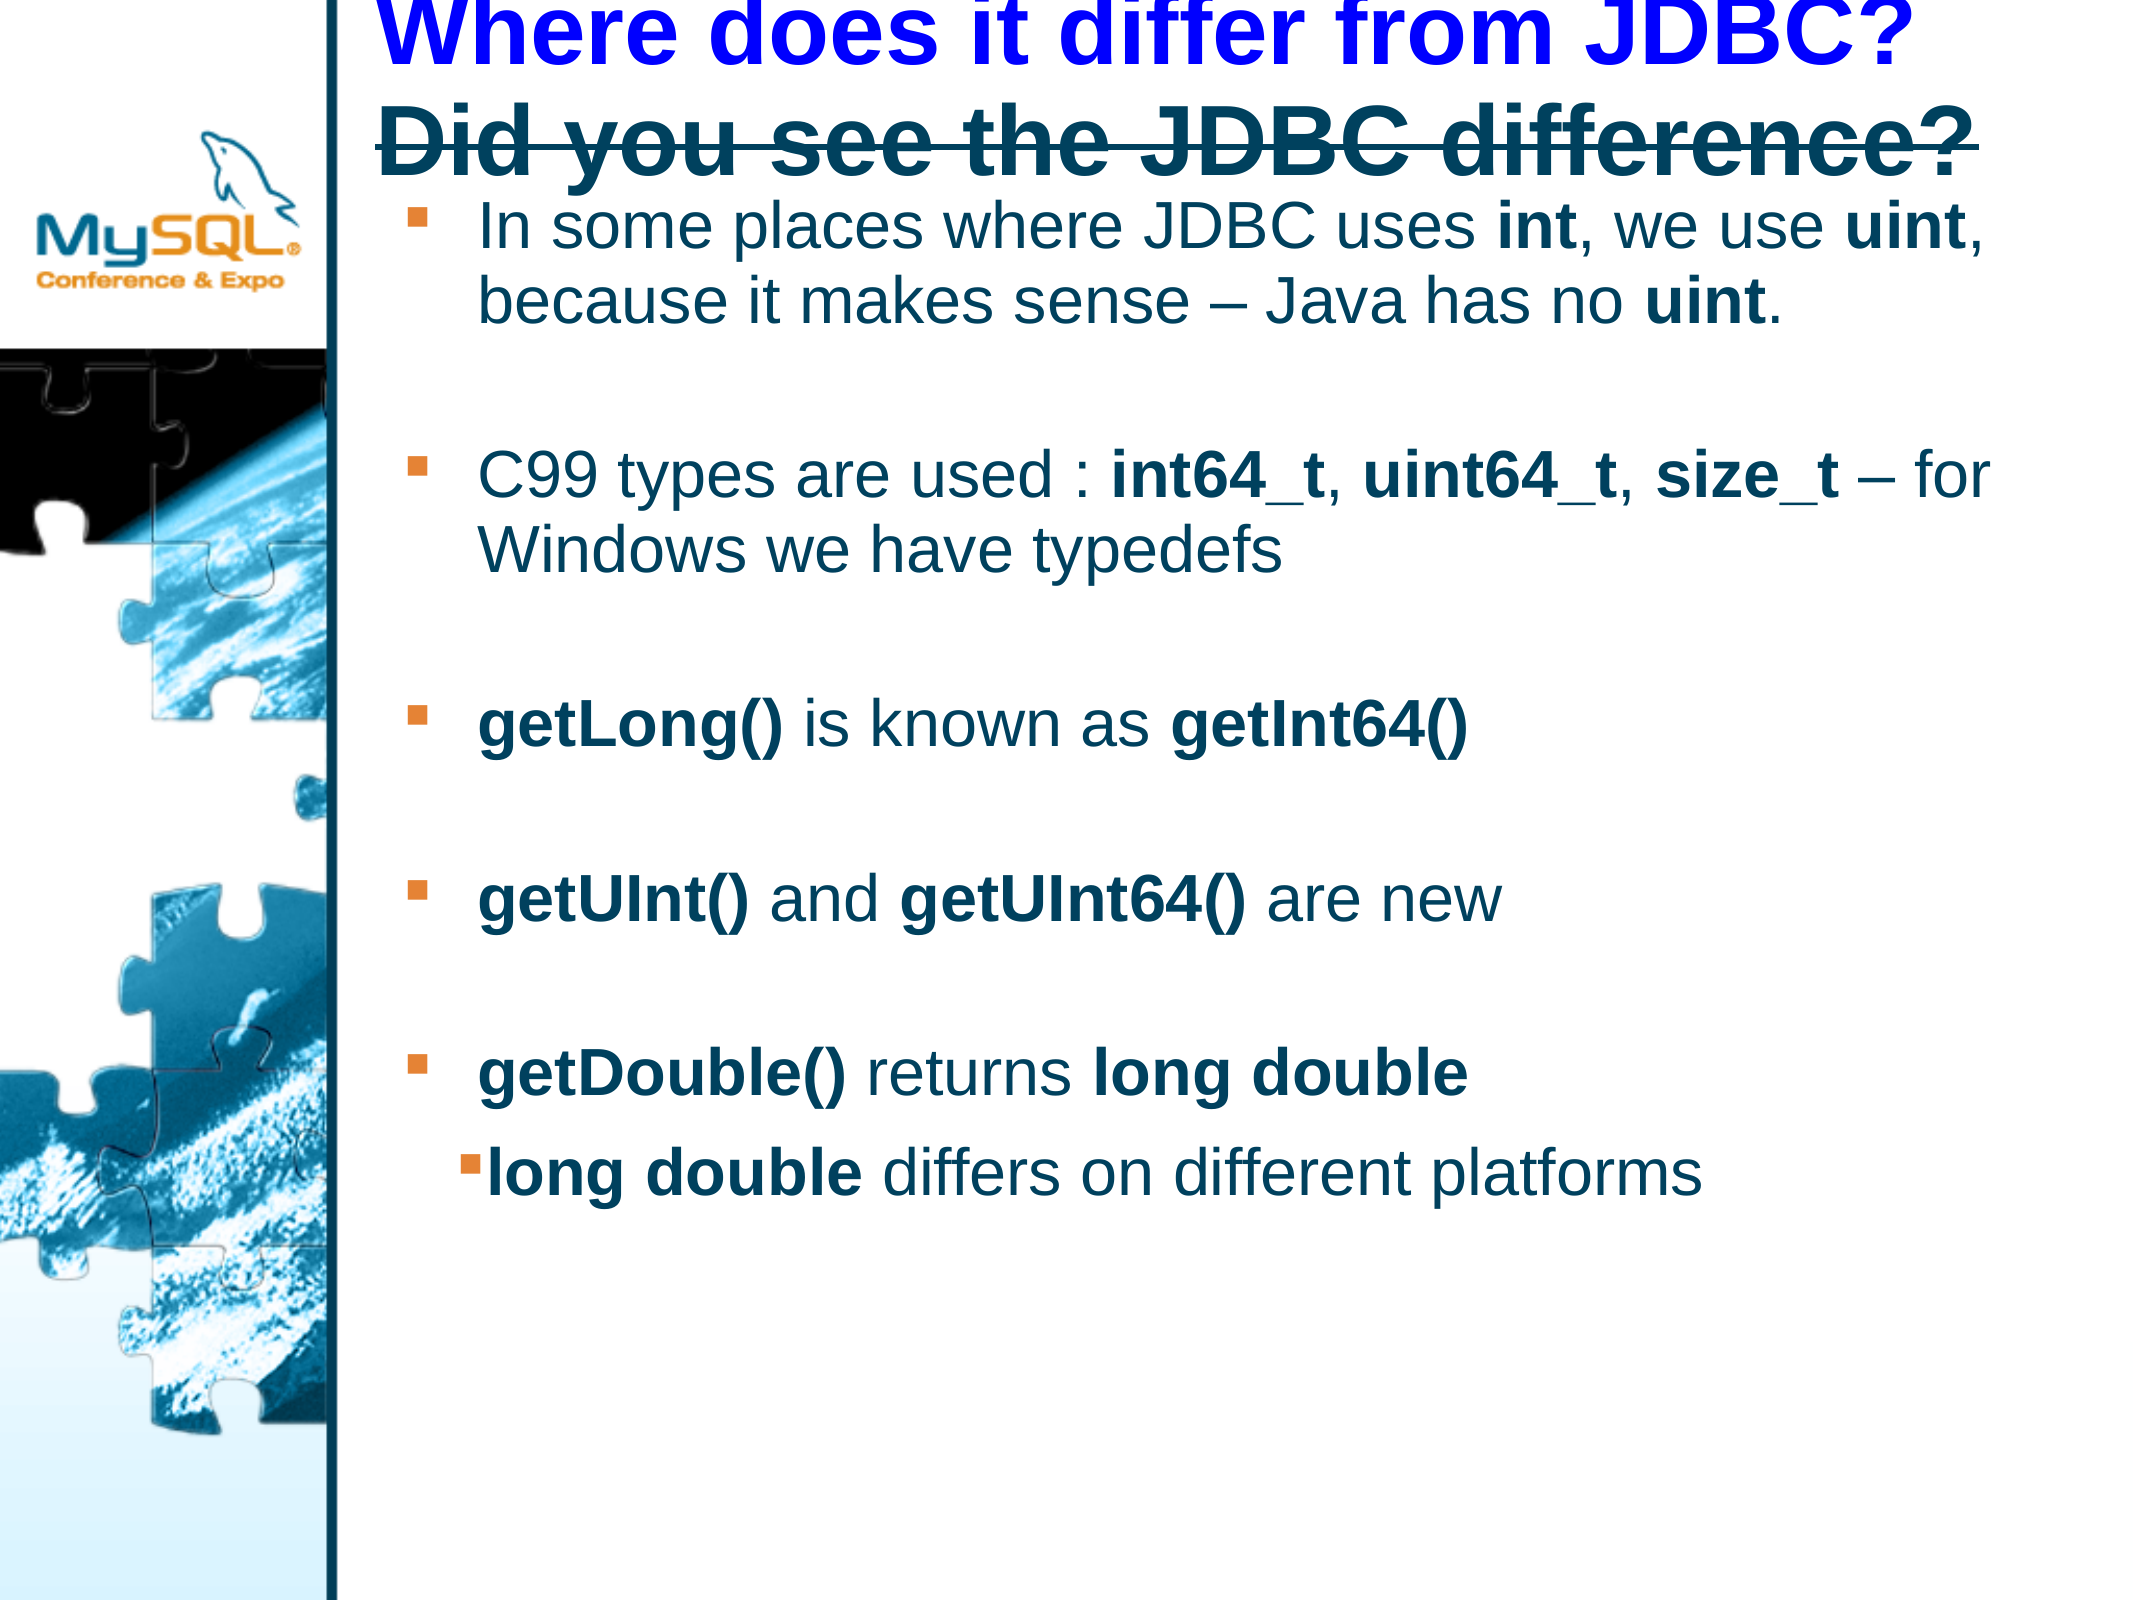

# Where does it differ from JDBC? Did you see the JDBC difference?
In some places where JDBC uses int, we use uint, because it makes sense – Java has no uint.
C99 types are used : int64_t, uint64_t, size_t – for Windows we have typedefs
getLong() is known as getInt64()
getUInt() and getUInt64() are new
getDouble() returns long double
long double differs on different platforms